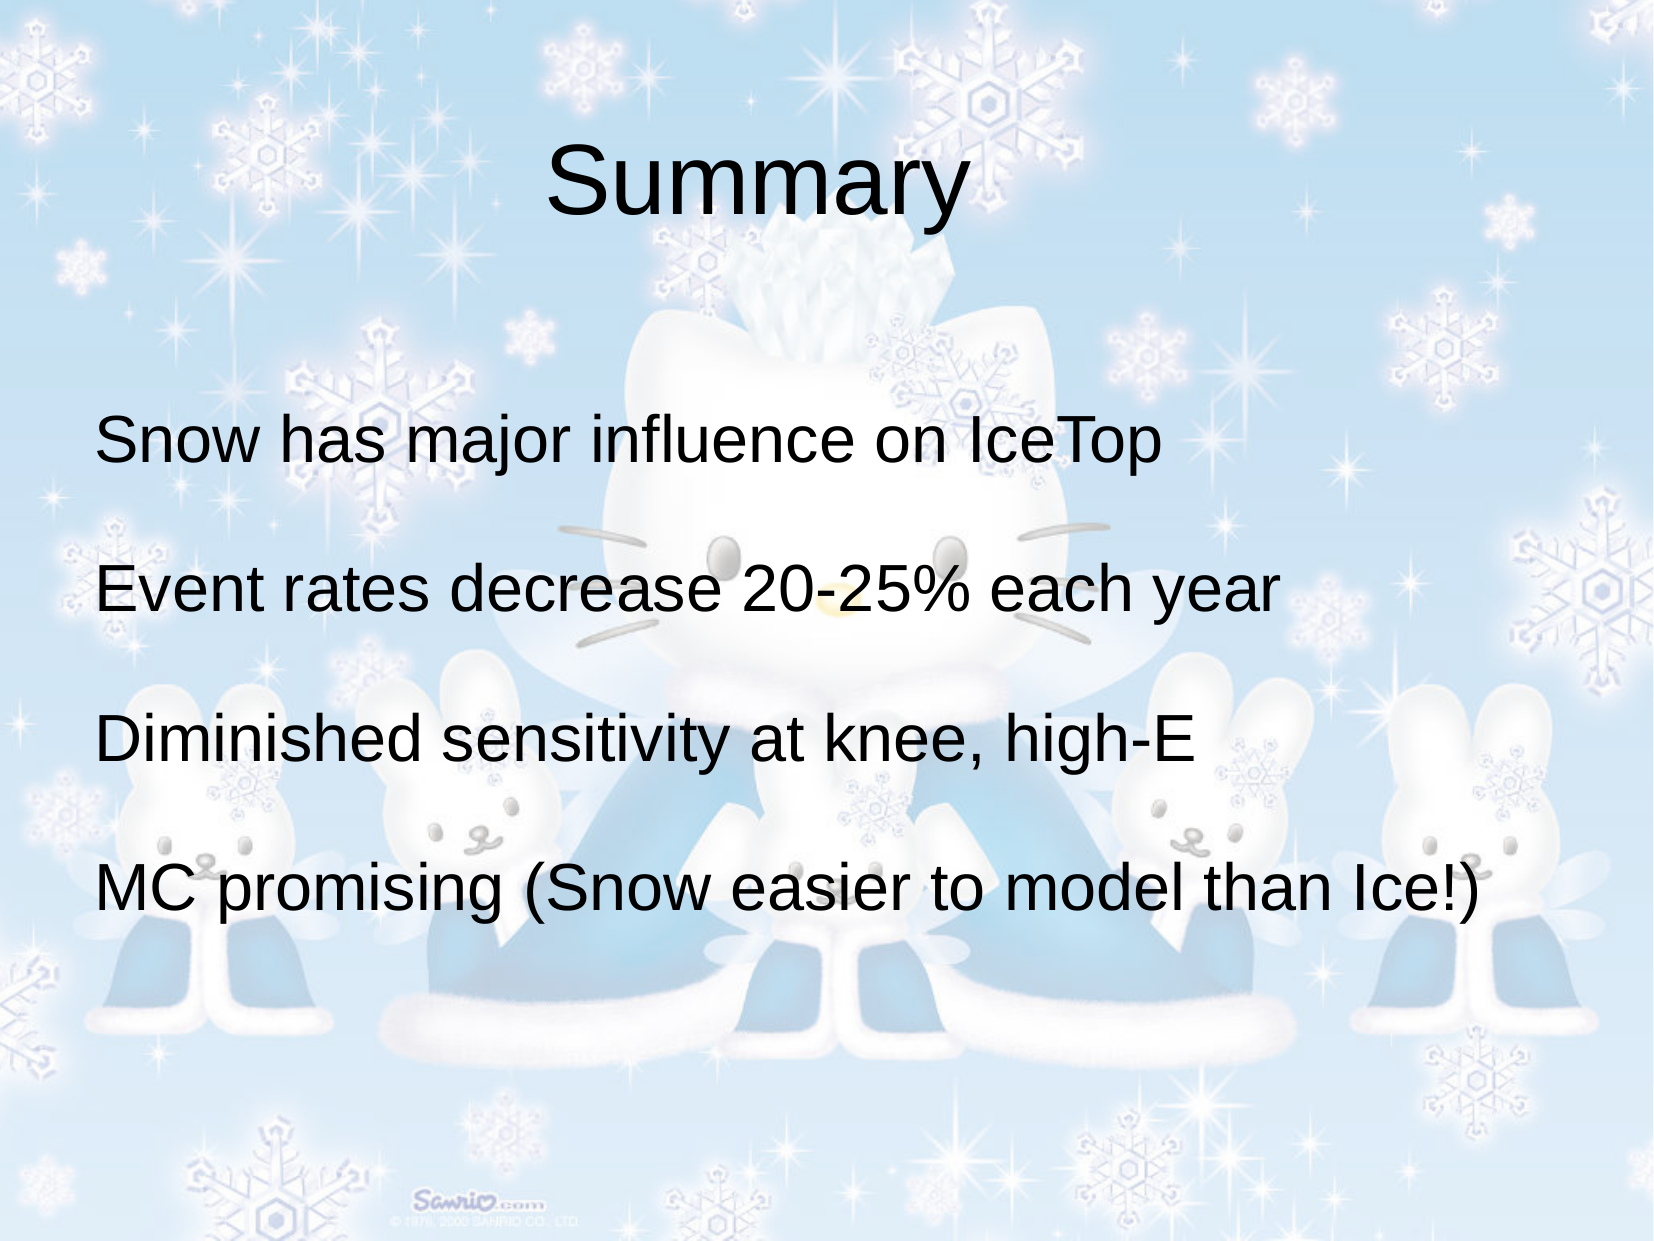

Summary
Snow has major influence on IceTop
Event rates decrease 20-25% each year
Diminished sensitivity at knee, high-E
MC promising (Snow easier to model than Ice!)